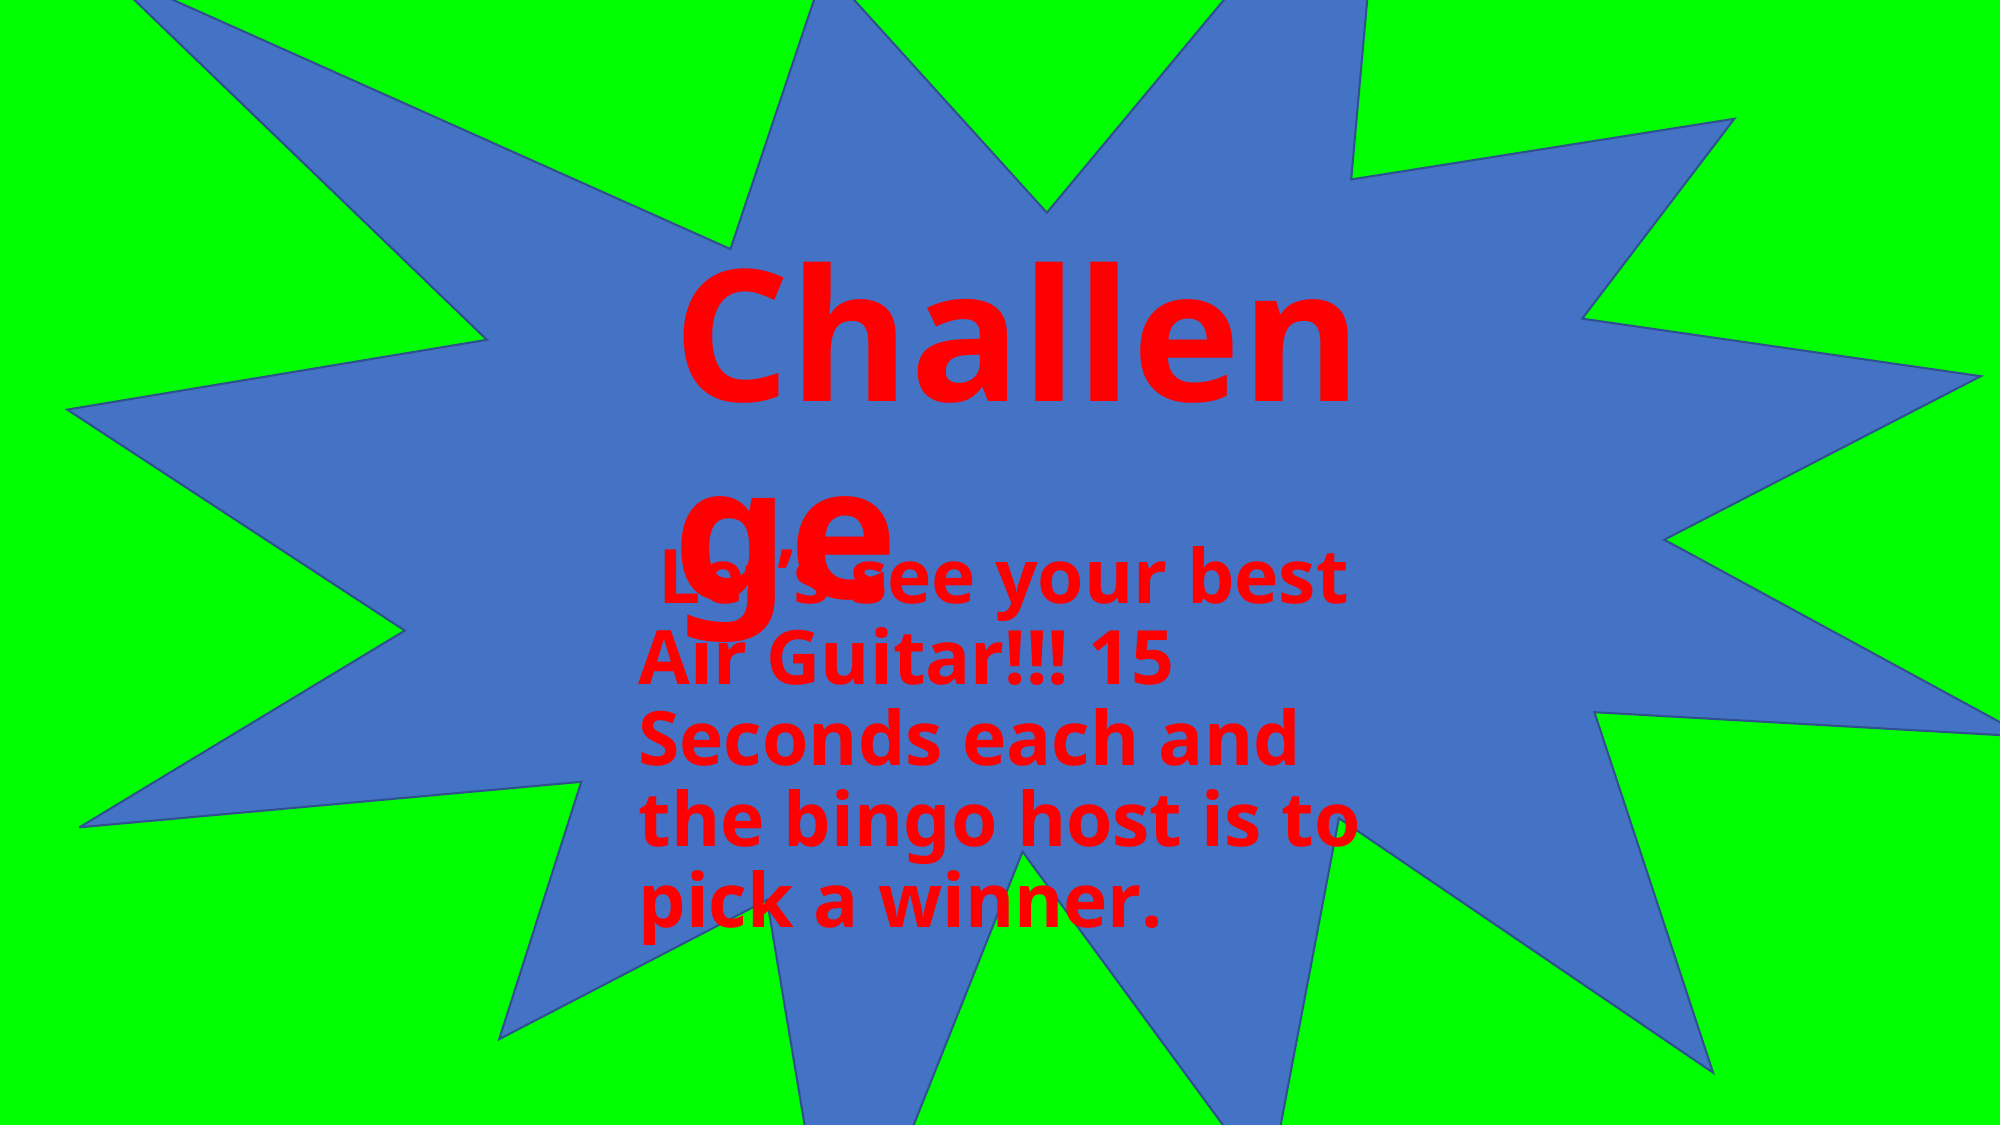

#
Challenge
 Let’s see your best Air Guitar!!! 15 Seconds each and the bingo host is to pick a winner.